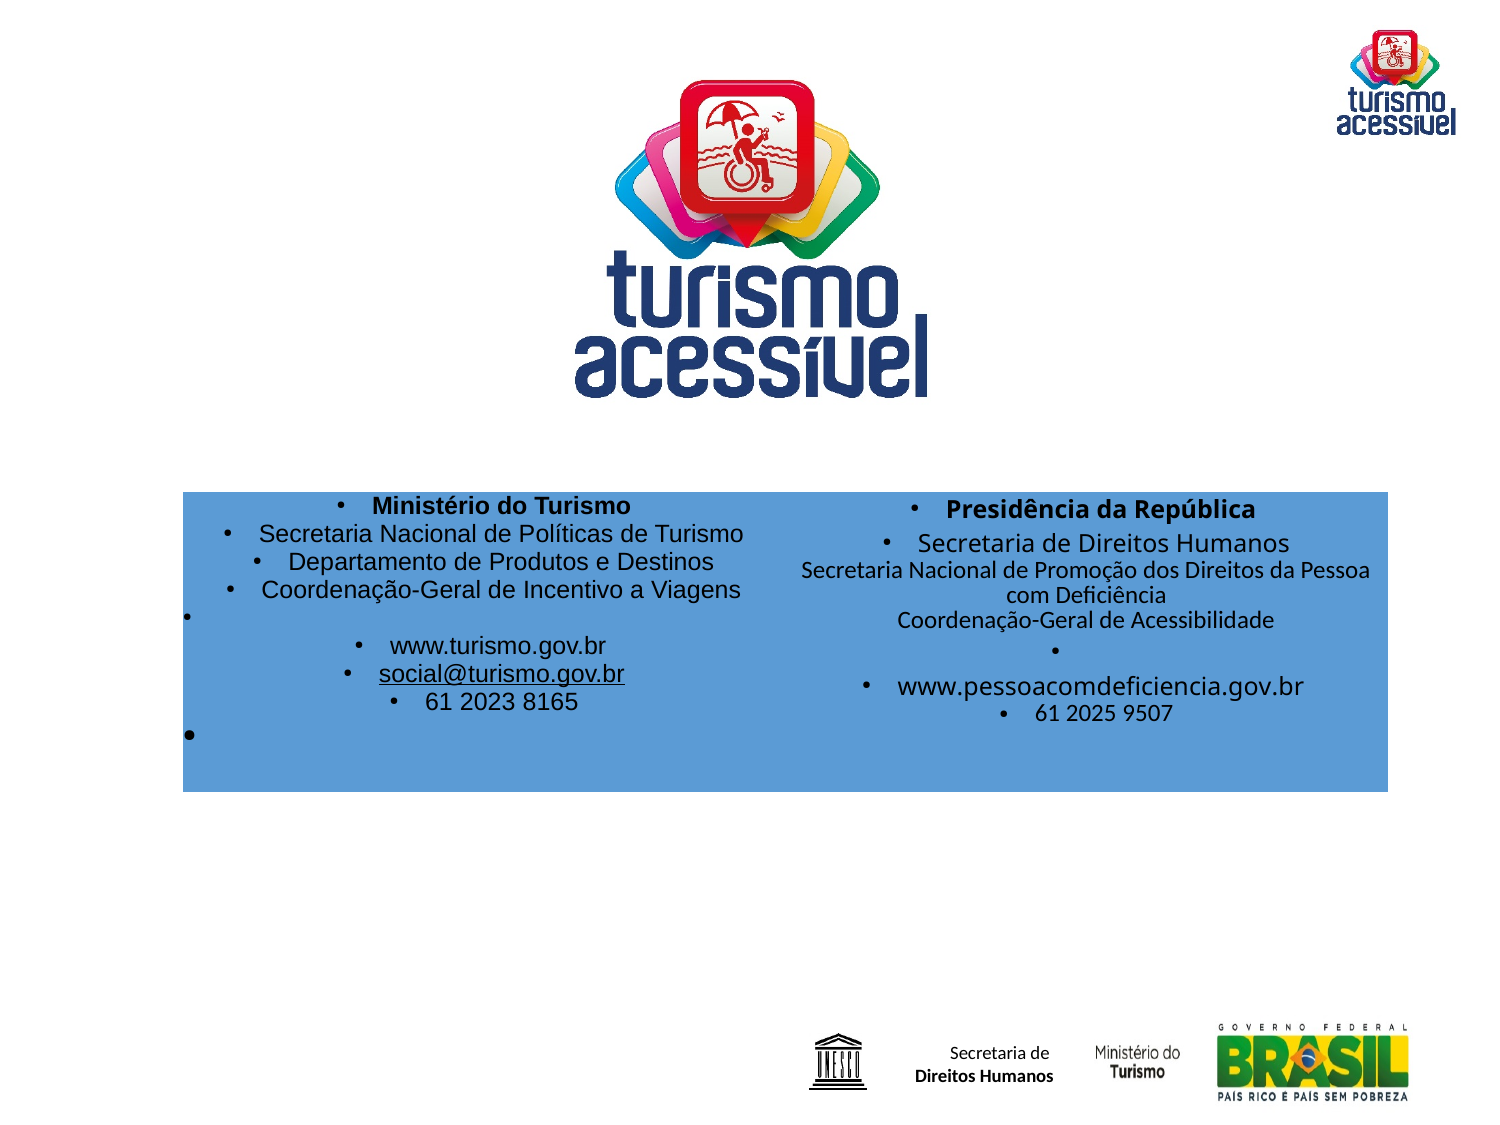

| Ministério do Turismo Secretaria Nacional de Políticas de Turismo Departamento de Produtos e Destinos Coordenação-Geral de Incentivo a Viagens   www.turismo.gov.br social@turismo.gov.br 61 2023 8165 | Presidência da República Secretaria de Direitos Humanos Secretaria Nacional de Promoção dos Direitos da Pessoa com Deficiência Coordenação-Geral de Acessibilidade www.pessoacomdeficiencia.gov.br 61 2025 9507 |
| --- | --- |